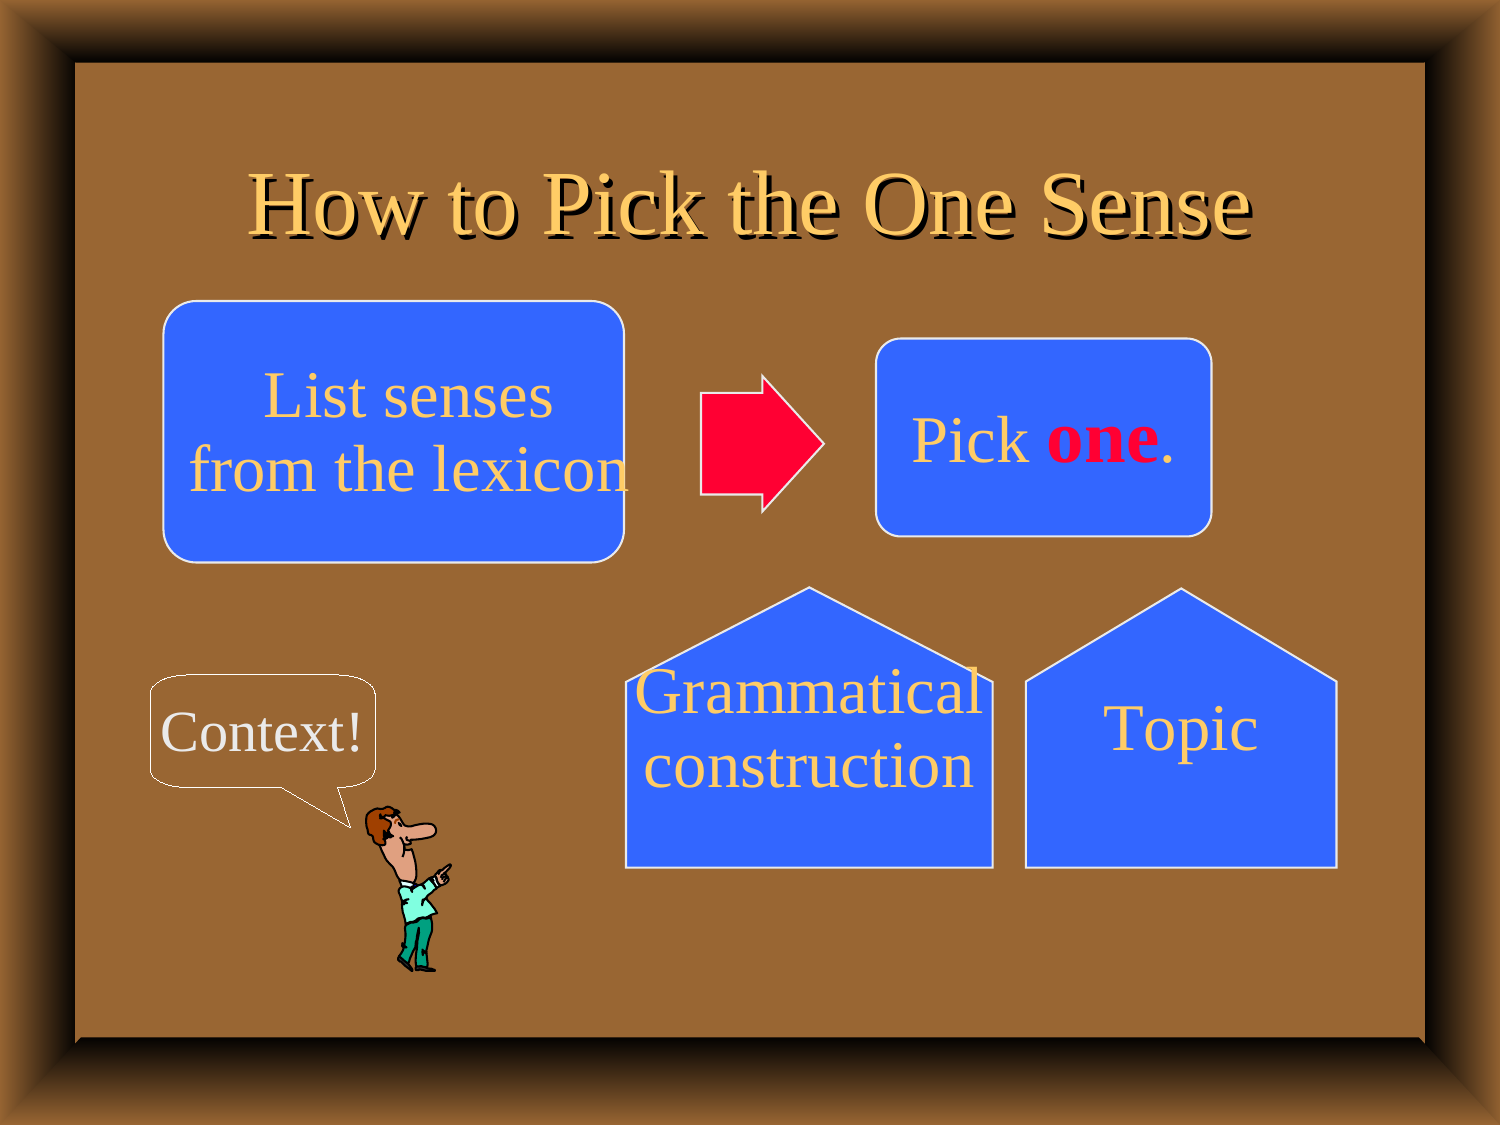

# How to Pick the One Sense
List senses
from the lexicon
Pick one.
Grammatical
construction
Topic
Context!